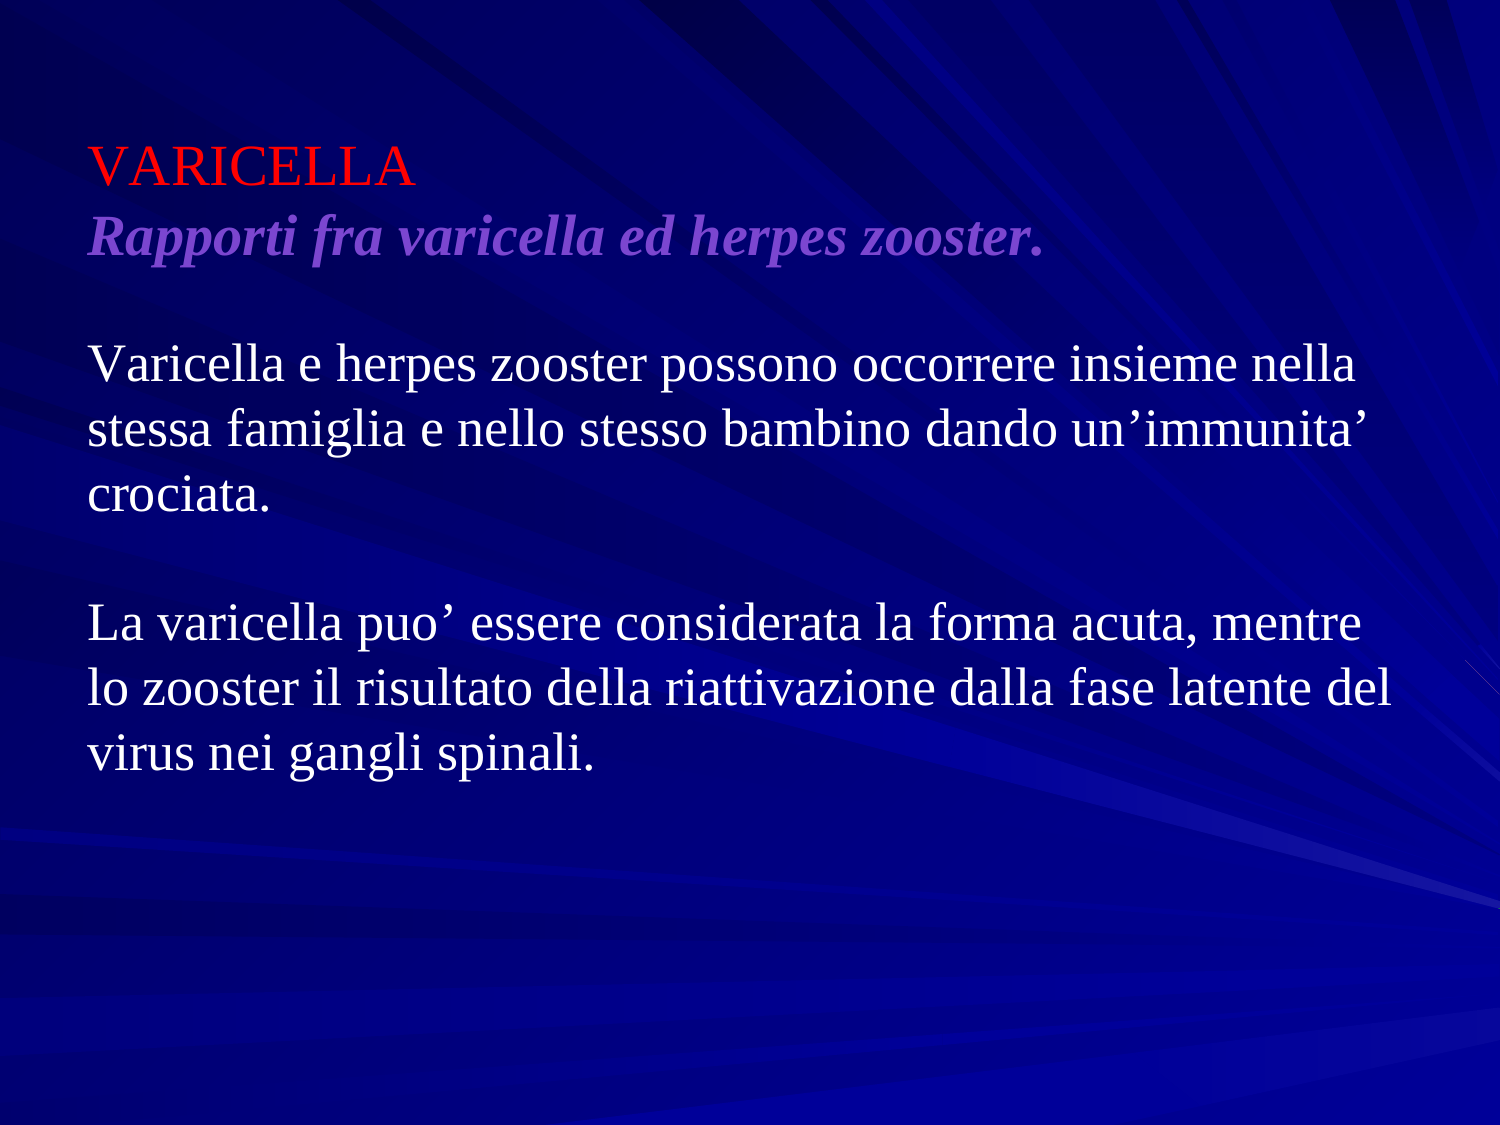

VARICELLA
Rapporti fra varicella ed herpes zooster.
Varicella e herpes zooster possono occorrere insieme nella stessa famiglia e nello stesso bambino dando un’immunita’ crociata.
La varicella puo’ essere considerata la forma acuta, mentre lo zooster il risultato della riattivazione dalla fase latente del virus nei gangli spinali.